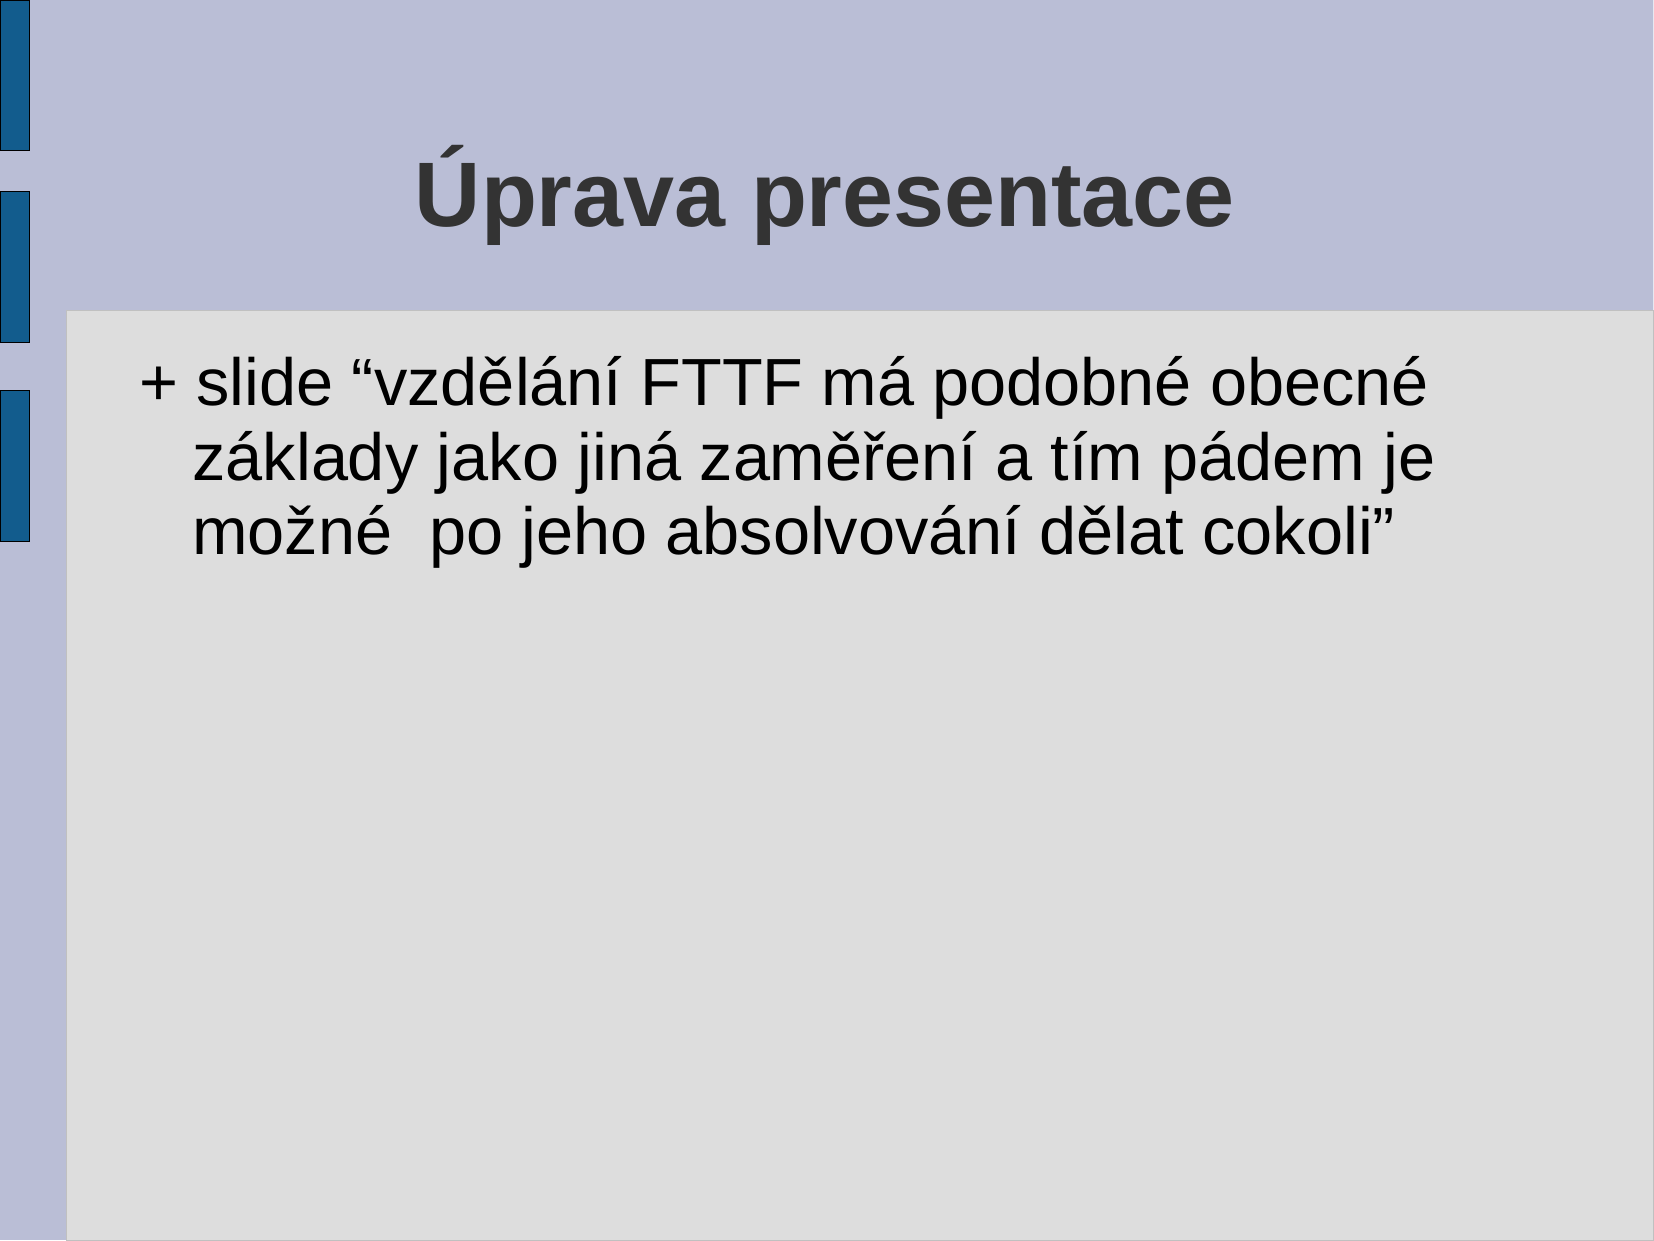

# Úprava presentace
+ slide “vzdělání FTTF má podobné obecné základy jako jiná zaměření a tím pádem je možné po jeho absolvování dělat cokoli”